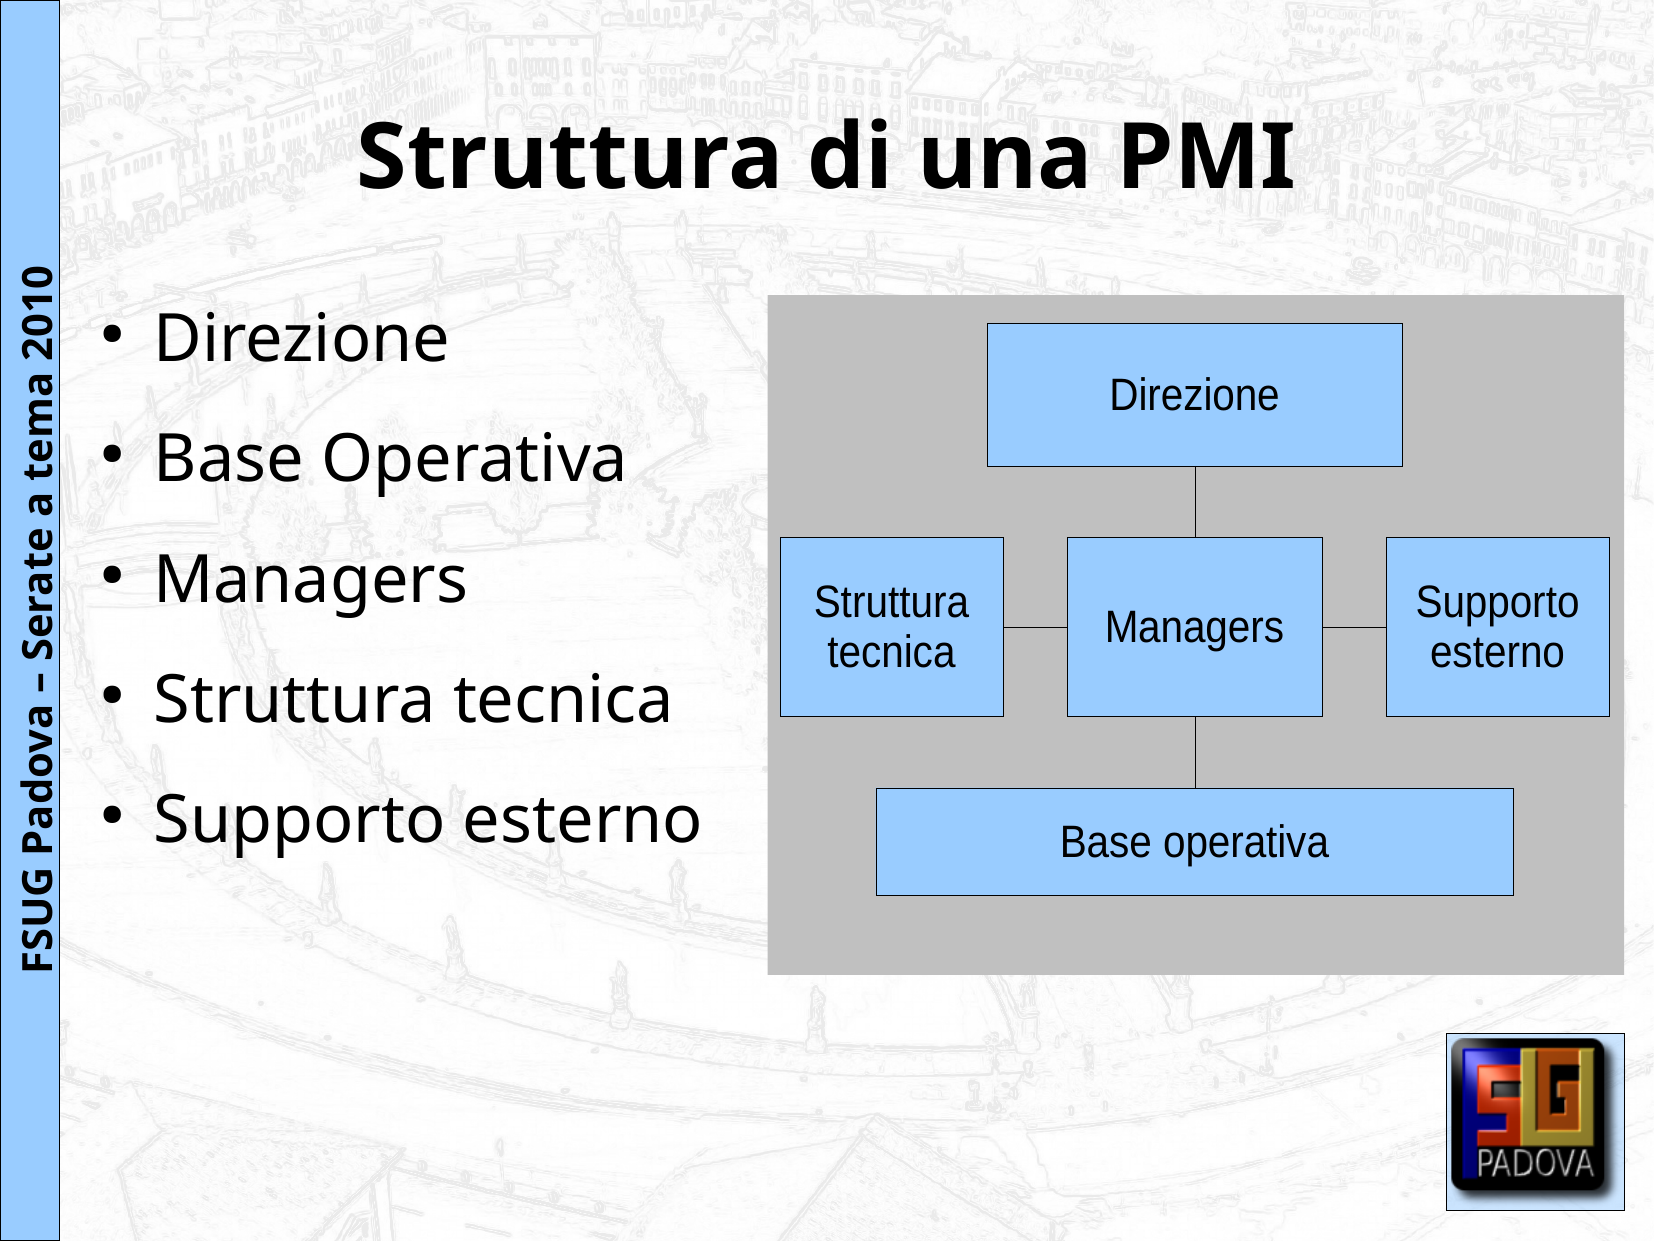

# Struttura di una PMI
Direzione
Base Operativa
Managers
Struttura tecnica
Supporto esterno
FSUG Padova – Serate a tema 2010
FSUG Padova – Serate a tema 2010